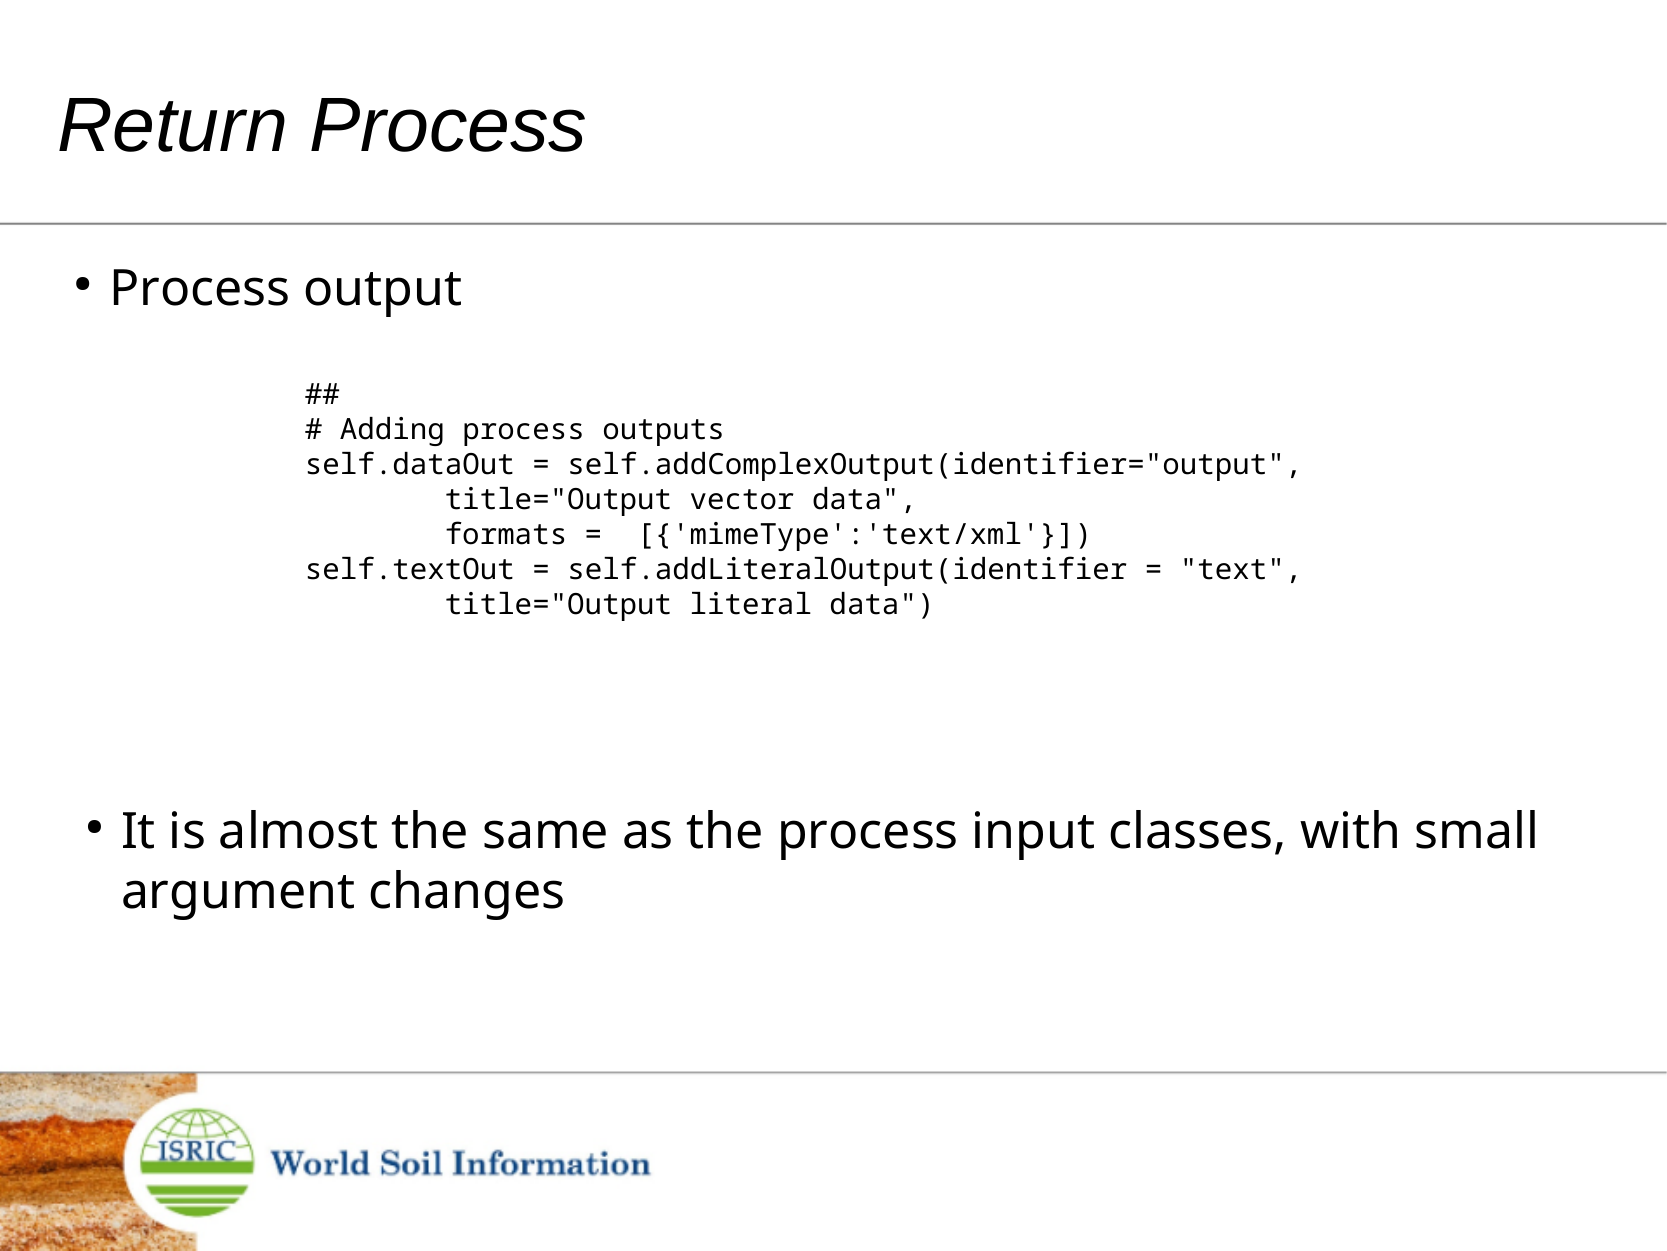

Return Process
Process output
 ##
 # Adding process outputs
 self.dataOut = self.addComplexOutput(identifier="output",
 title="Output vector data",
 formats = [{'mimeType':'text/xml'}])
 self.textOut = self.addLiteralOutput(identifier = "text",
 title="Output literal data")
It is almost the same as the process input classes, with small argument changes
#